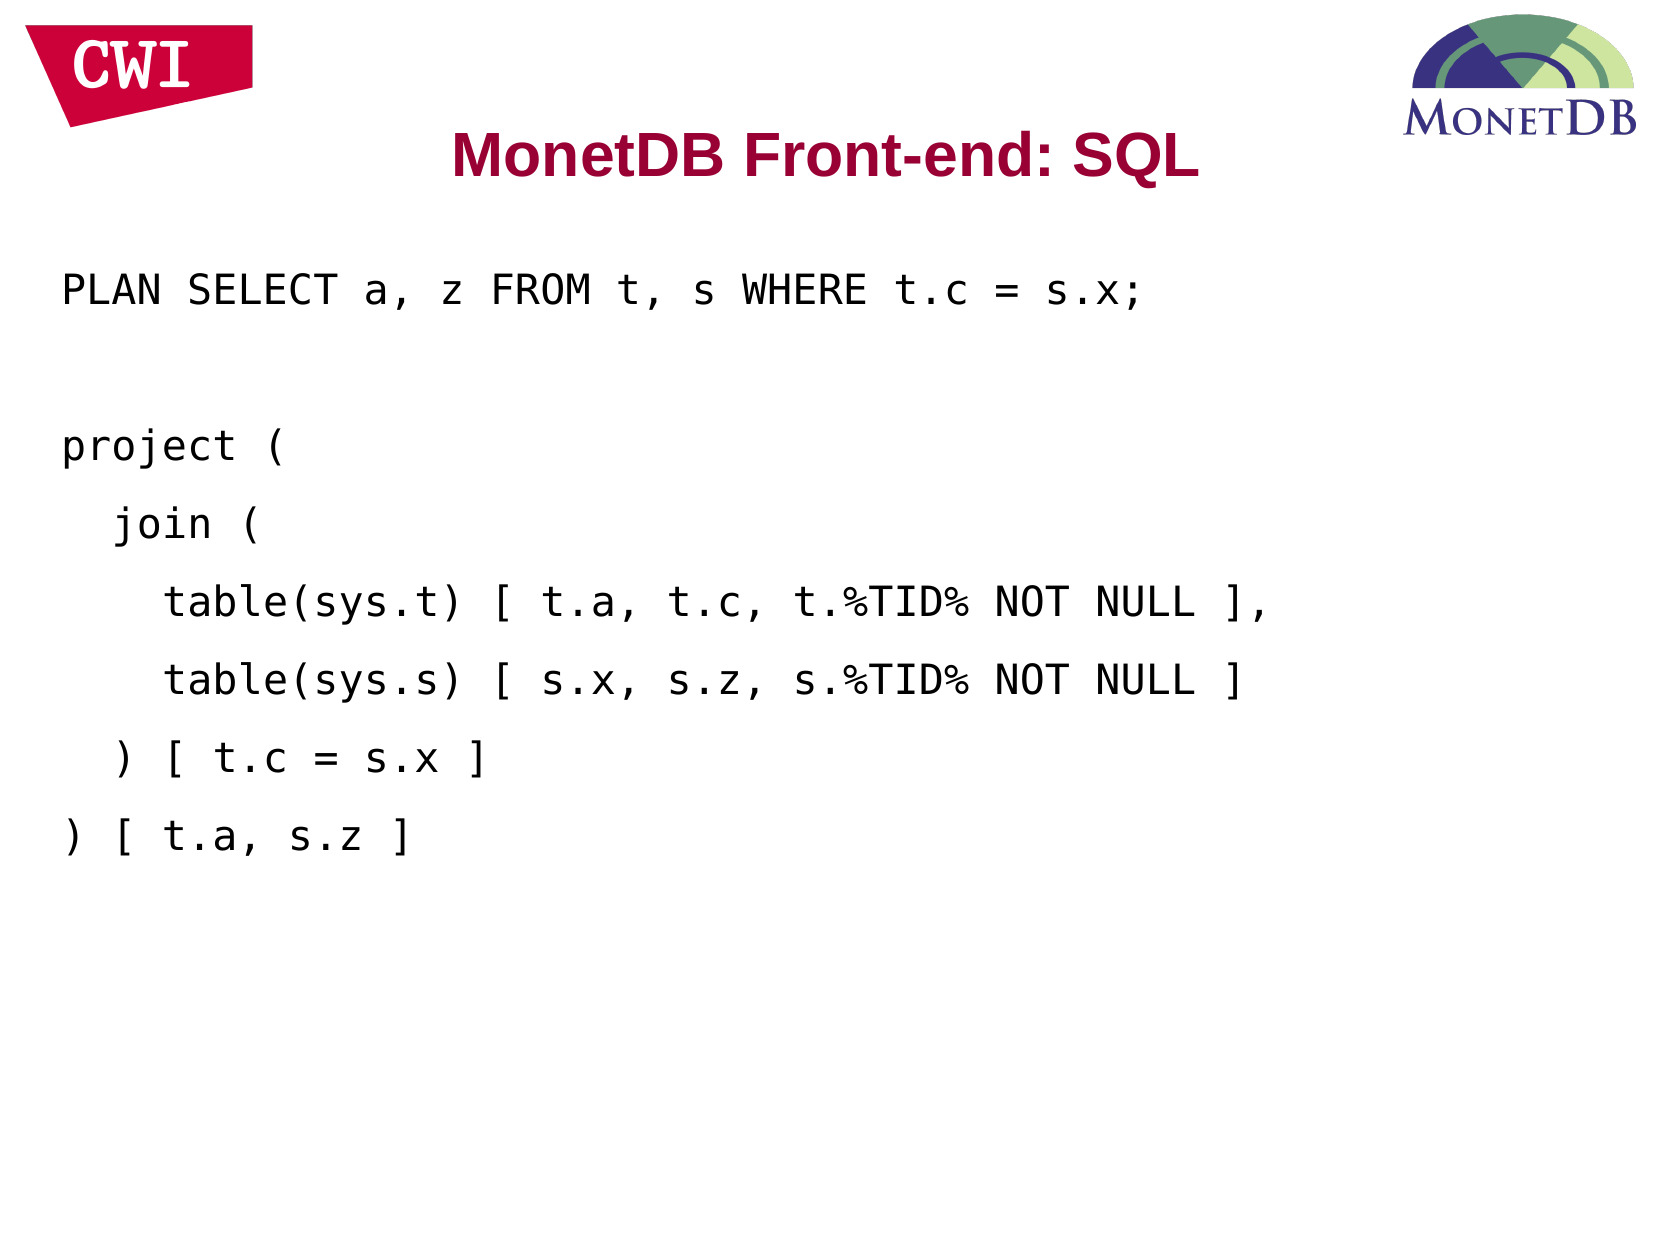

MonetDB Front-end: SQL
# PLAN SELECT a, z FROM t, s WHERE t.c = s.x;
project (
 join (
 table(sys.t) [ t.a, t.c, t.%TID% NOT NULL ],
 table(sys.s) [ s.x, s.z, s.%TID% NOT NULL ]
 ) [ t.c = s.x ]
) [ t.a, s.z ]